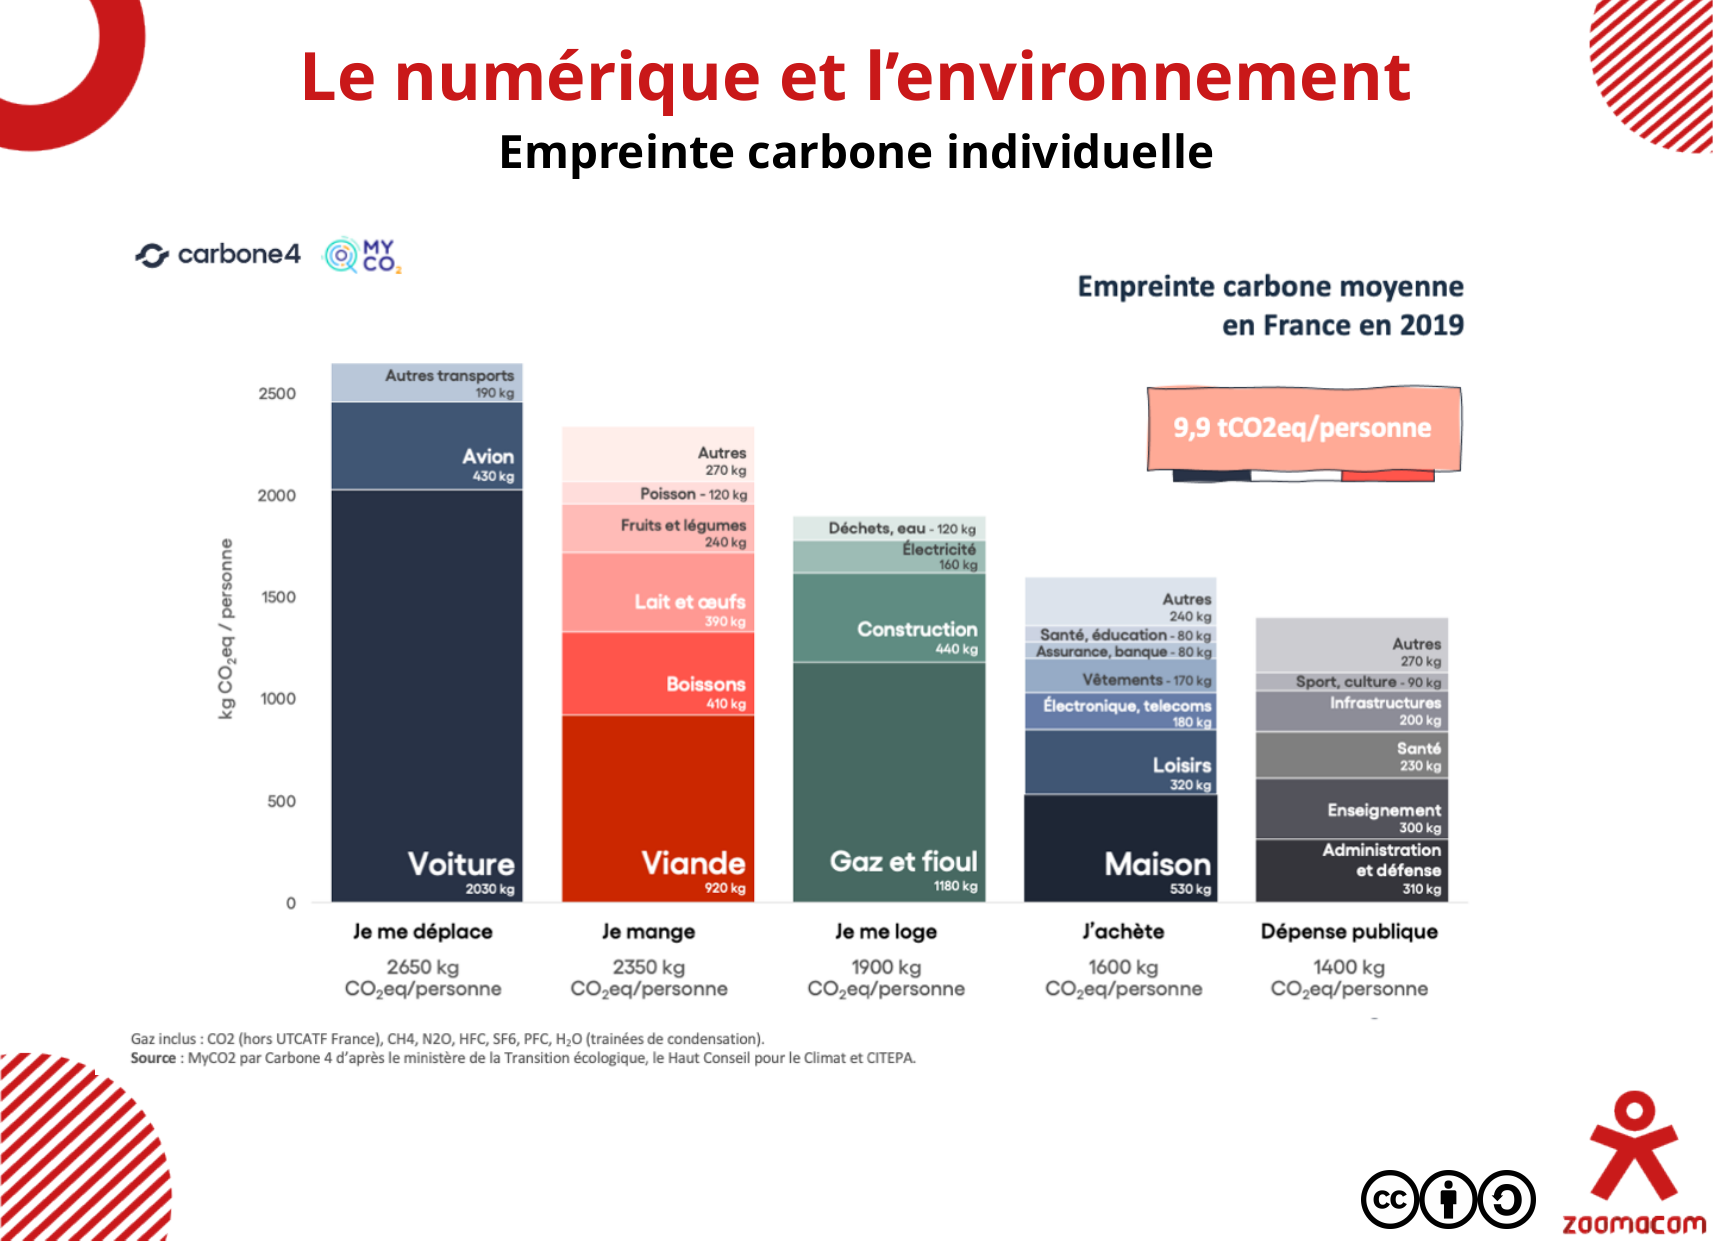

# Le numérique et l’environnement Empreinte carbone individuelle